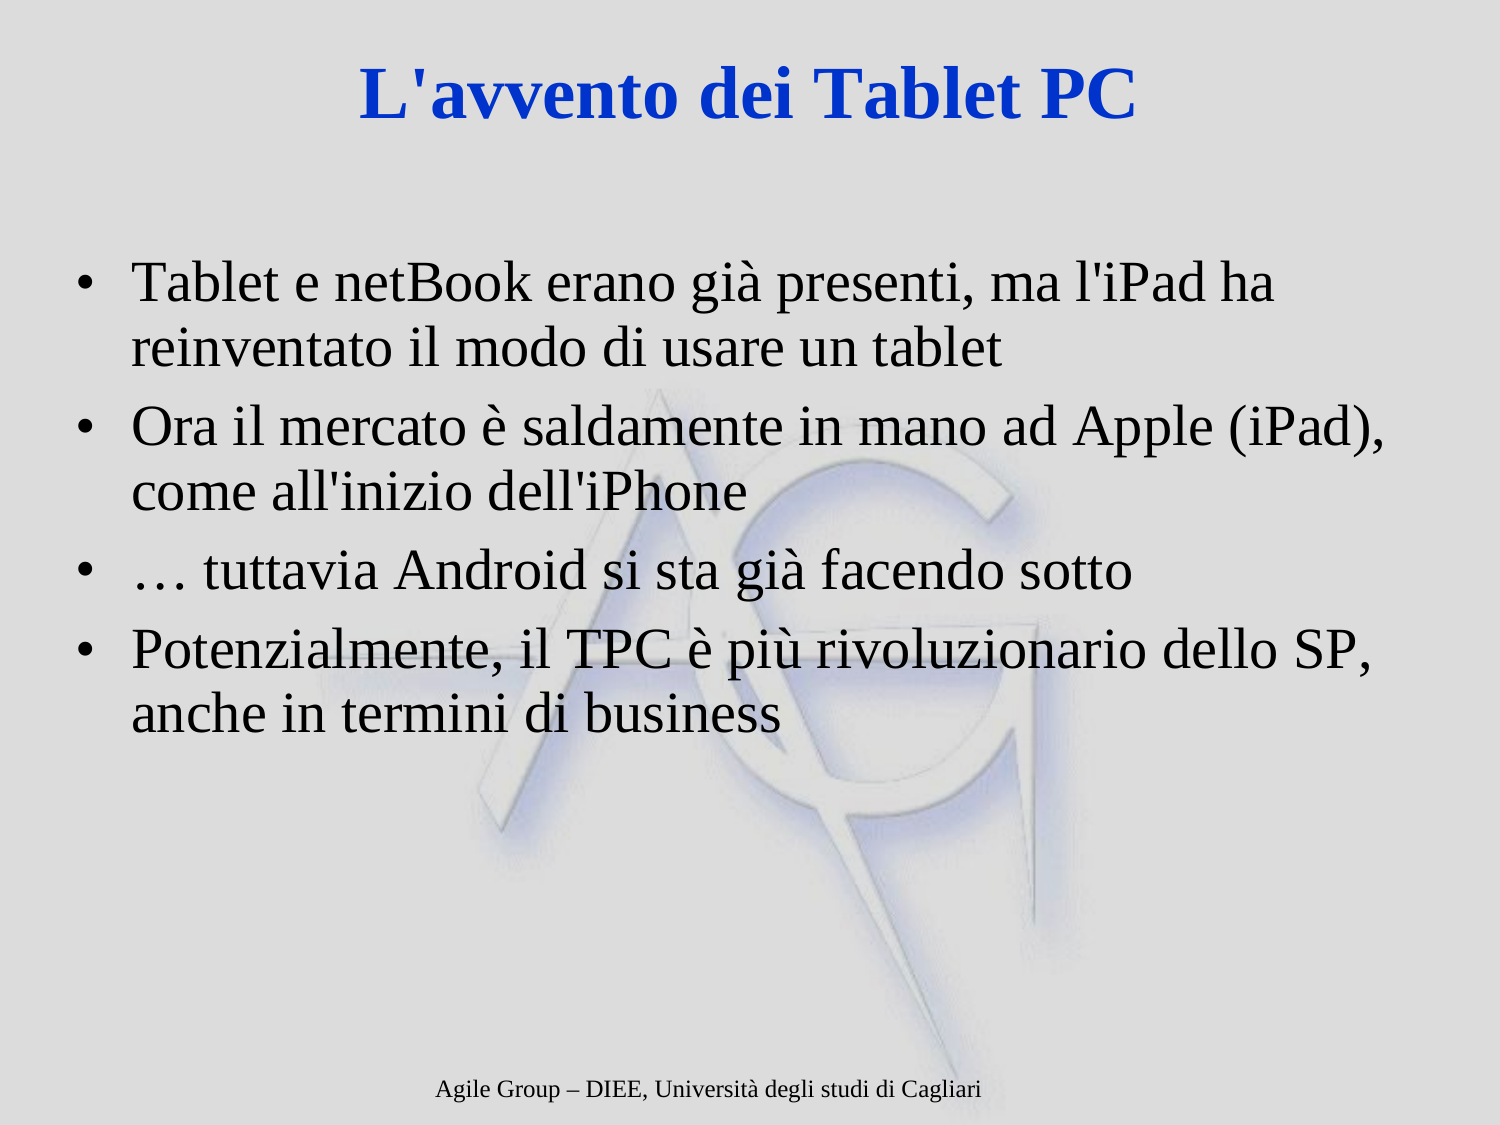

# L'avvento dei Tablet PC
Tablet e netBook erano già presenti, ma l'iPad ha reinventato il modo di usare un tablet
Ora il mercato è saldamente in mano ad Apple (iPad), come all'inizio dell'iPhone
… tuttavia Android si sta già facendo sotto
Potenzialmente, il TPC è più rivoluzionario dello SP, anche in termini di business